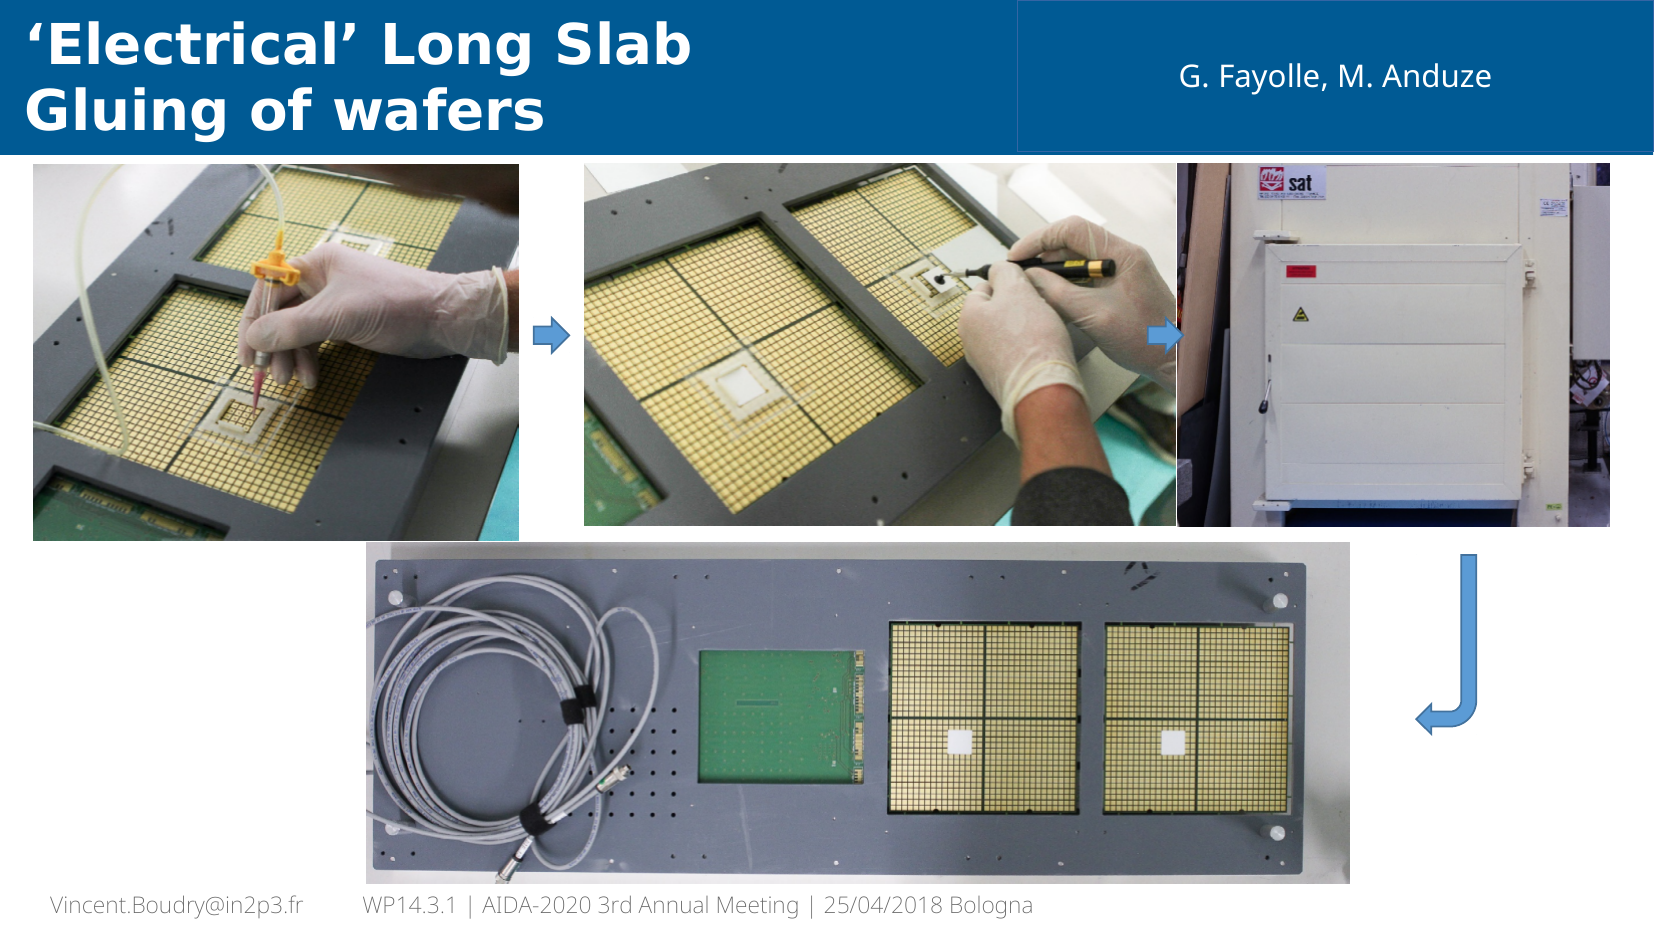

G. Fayolle, M. Anduze
# ‘Electrical’ Long Slab Gluing of wafers
Vincent.Boudry@in2p3.fr
 WP14.3.1 | AIDA-2020 3rd Annual Meeting | 25/04/2018 Bologna